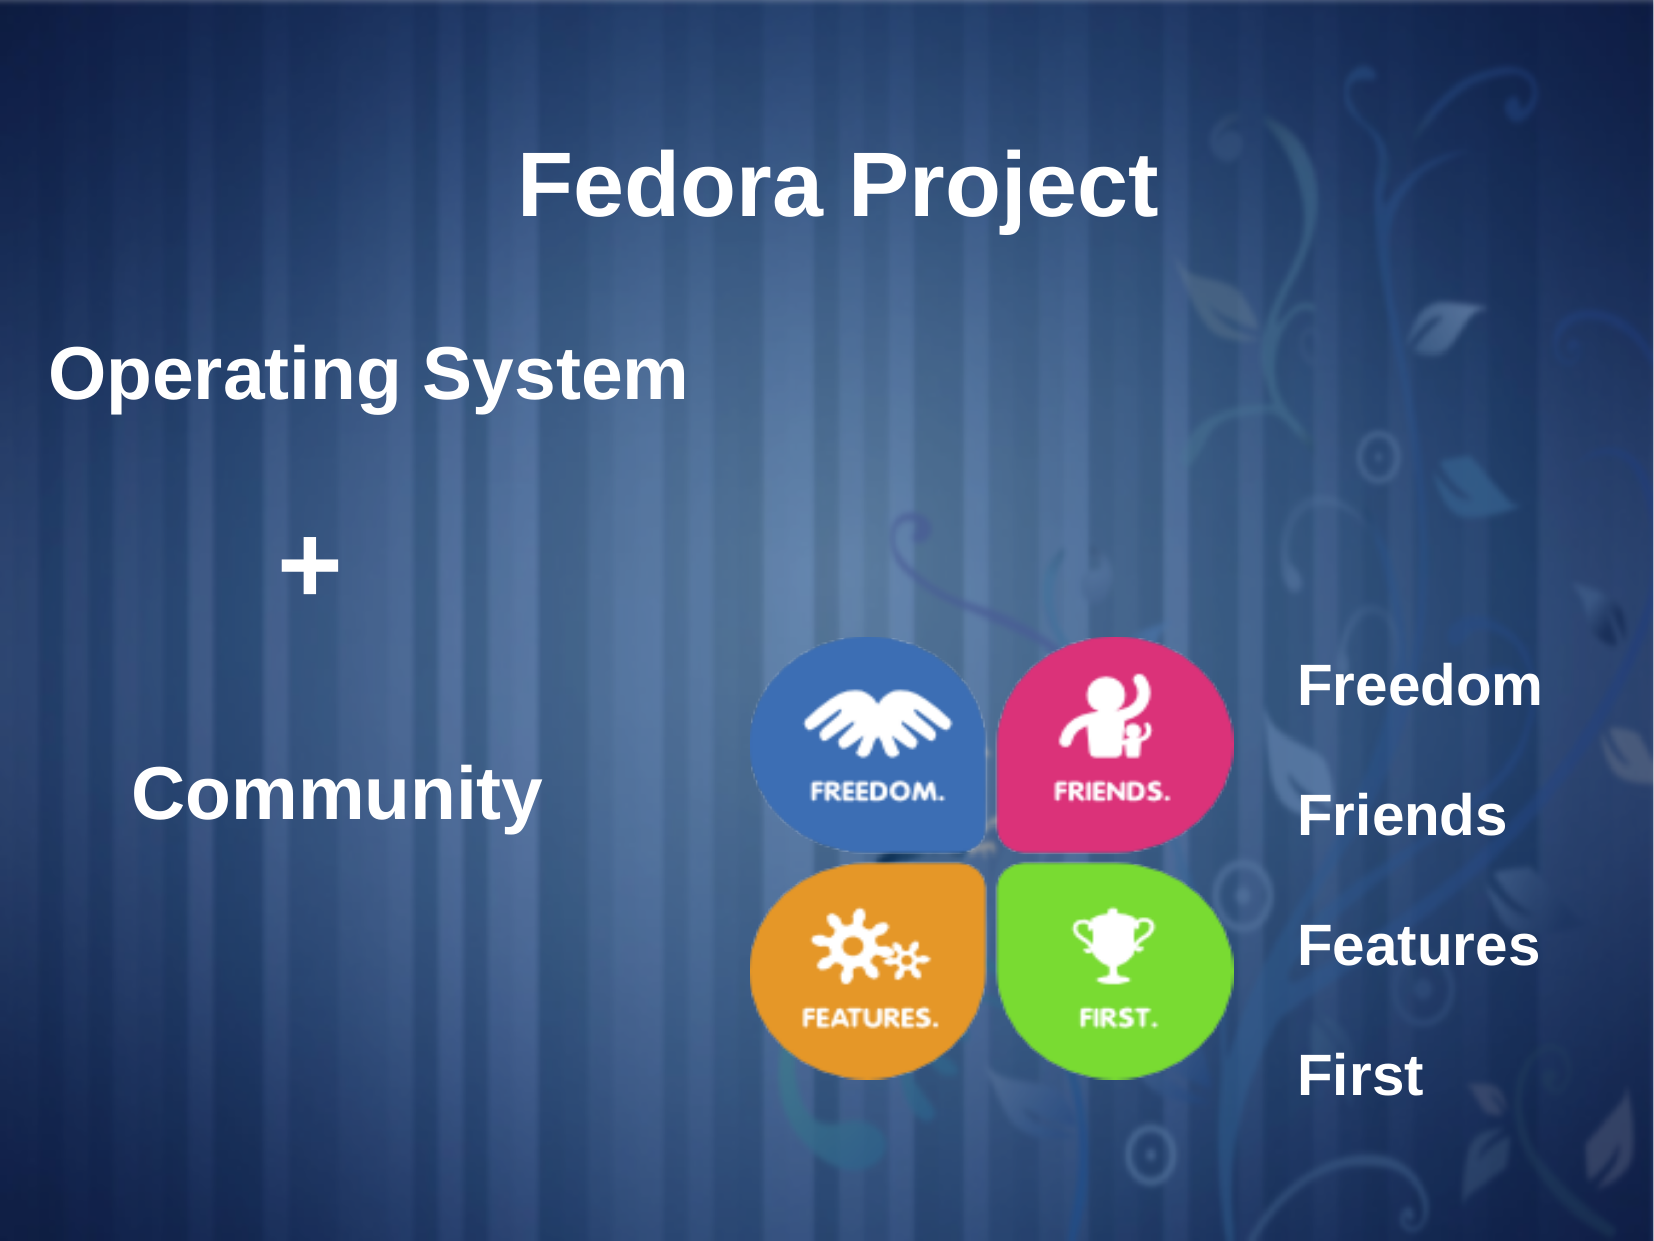

Fedora Project
Operating System
 Community
+
Freedom
Friends
Features
First